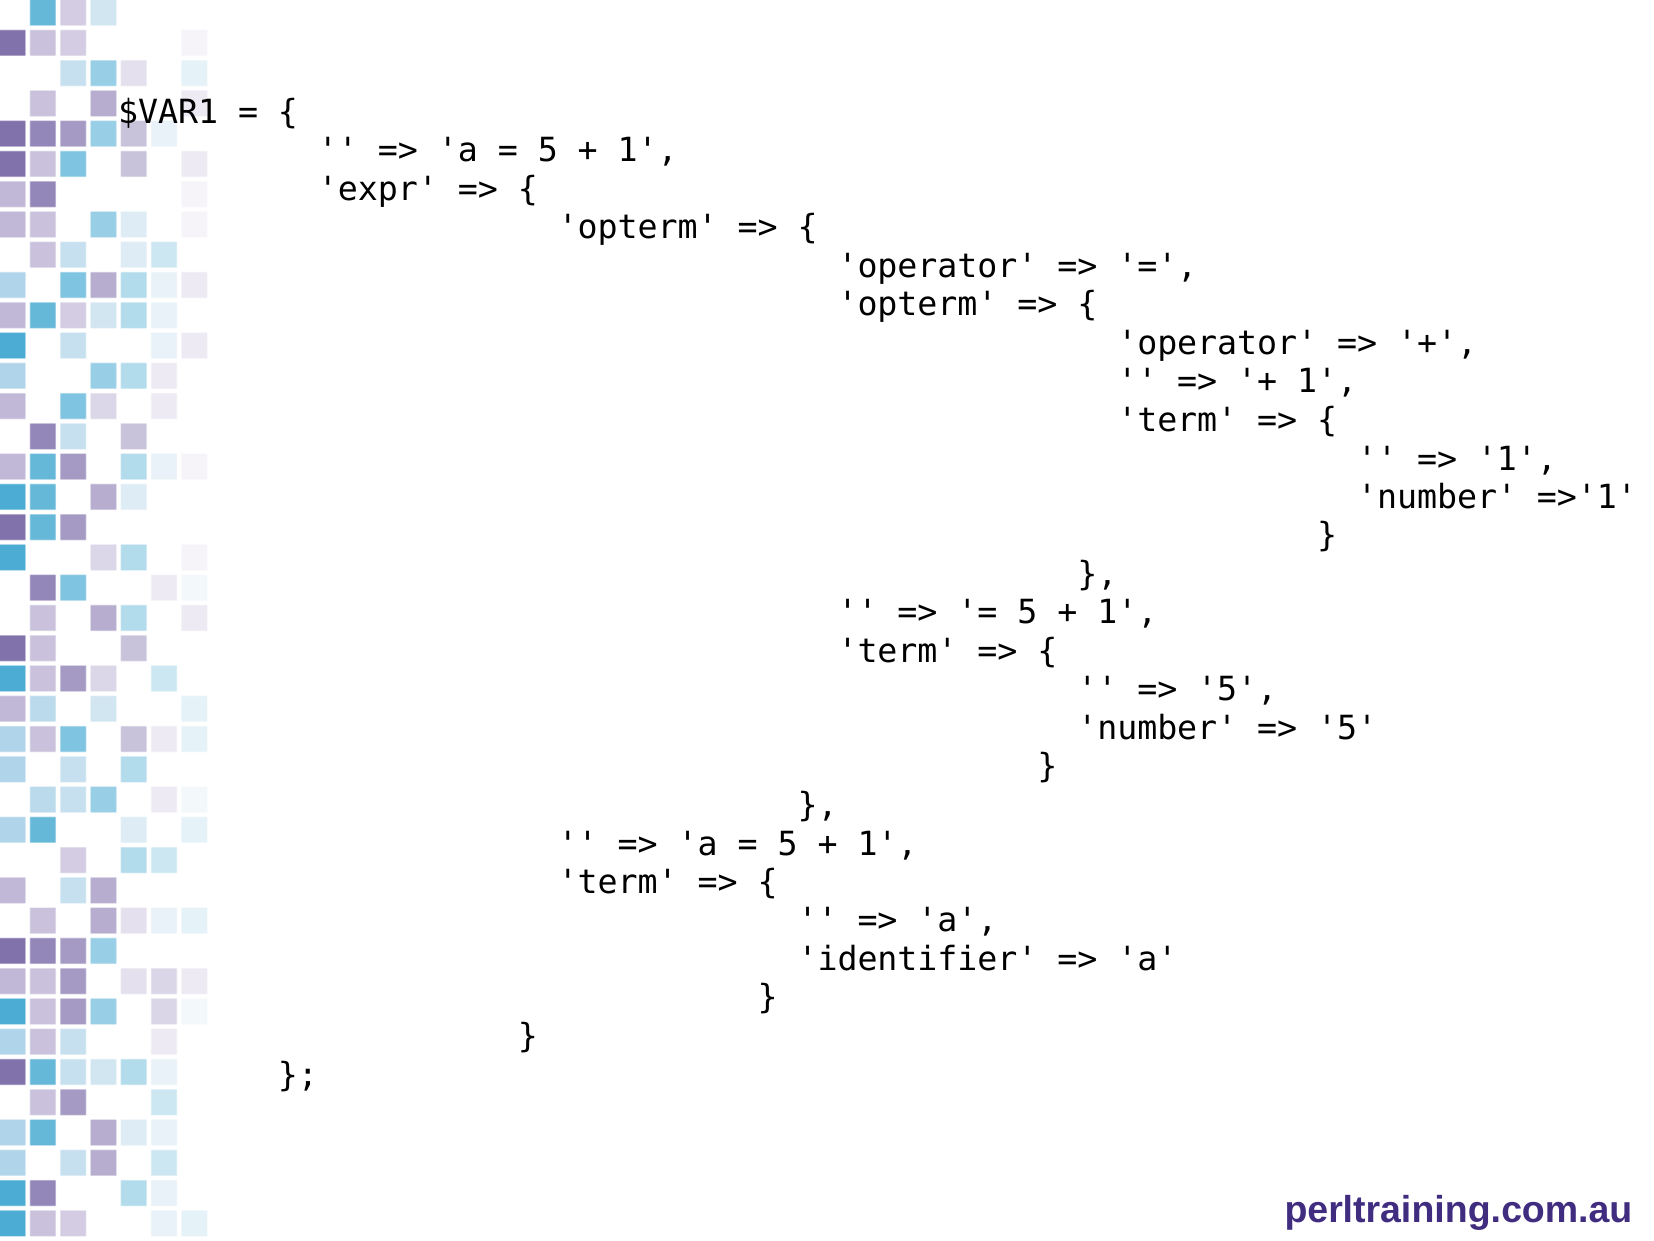

# $VAR1 = { '' => 'a = 5 + 1', 'expr' => { 'opterm' => { 'operator' => '=', 'opterm' => { 'operator' => '+', '' => '+ 1', 'term' => { '' => '1', 'number' =>'1' } }, '' => '= 5 + 1', 'term' => { '' => '5', 'number' => '5' } }, '' => 'a = 5 + 1', 'term' => { '' => 'a', 'identifier' => 'a' } } };